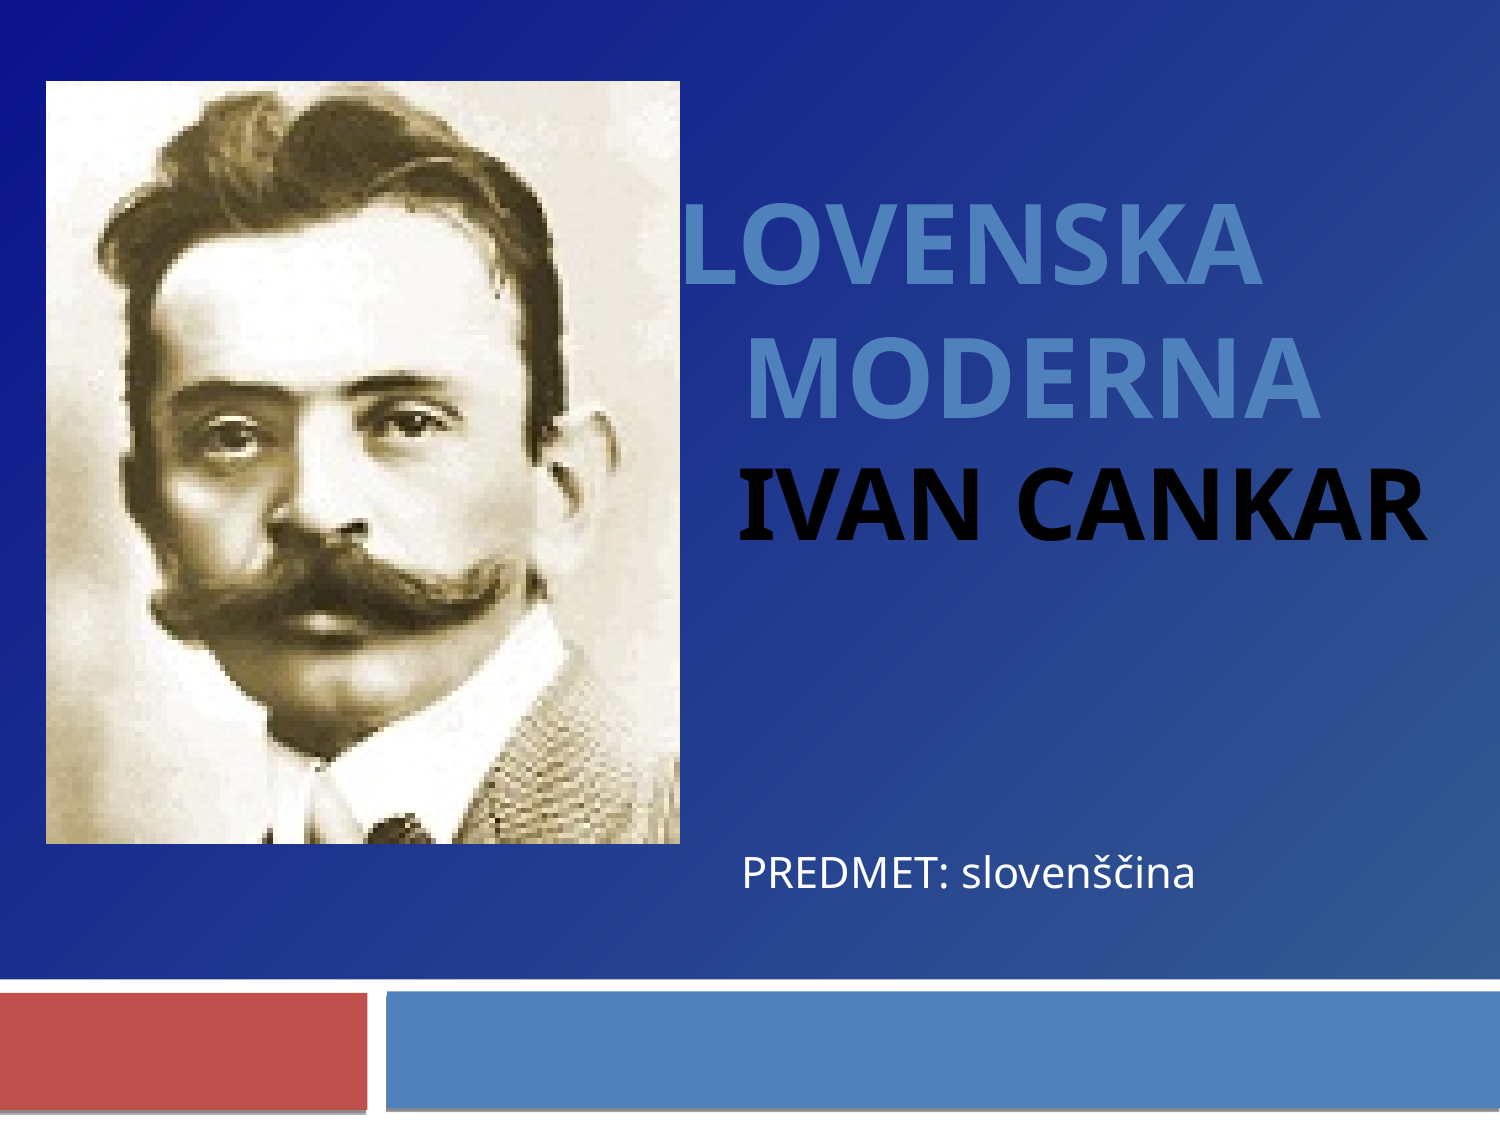

# slovenska moderna ivan cankar
PREDMET: slovenščina